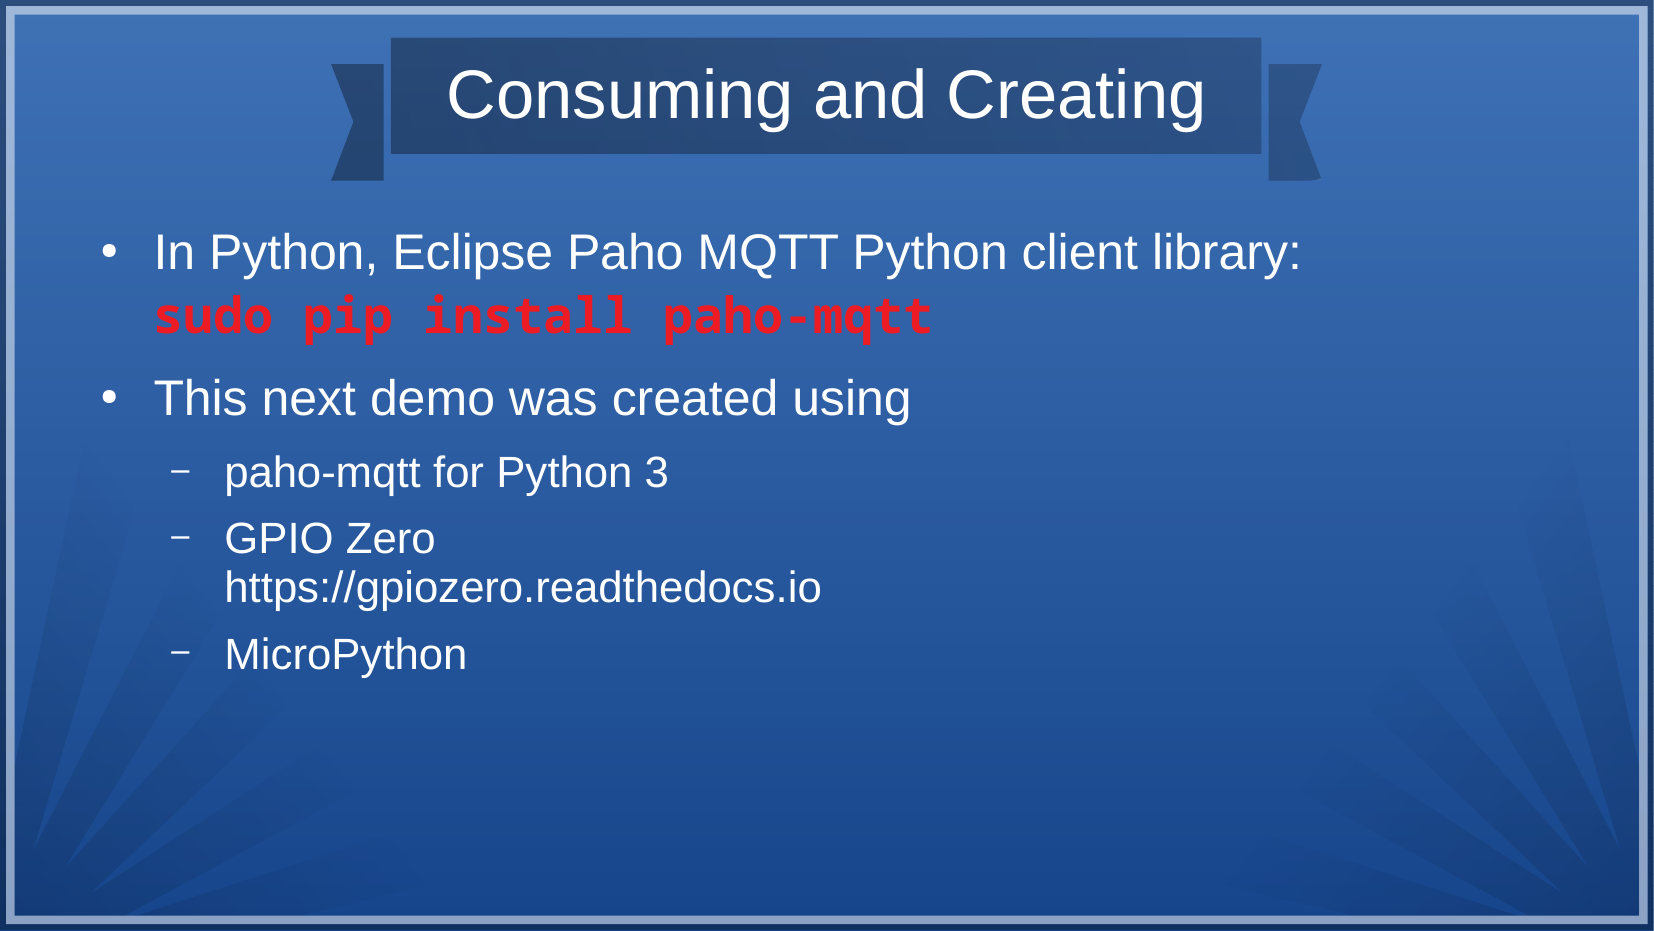

# Consuming and Creating
In Python, Eclipse Paho MQTT Python client library:
sudo pip install paho-mqtt
This next demo was created using
paho-mqtt for Python 3
GPIO Zero
https://gpiozero.readthedocs.io
MicroPython